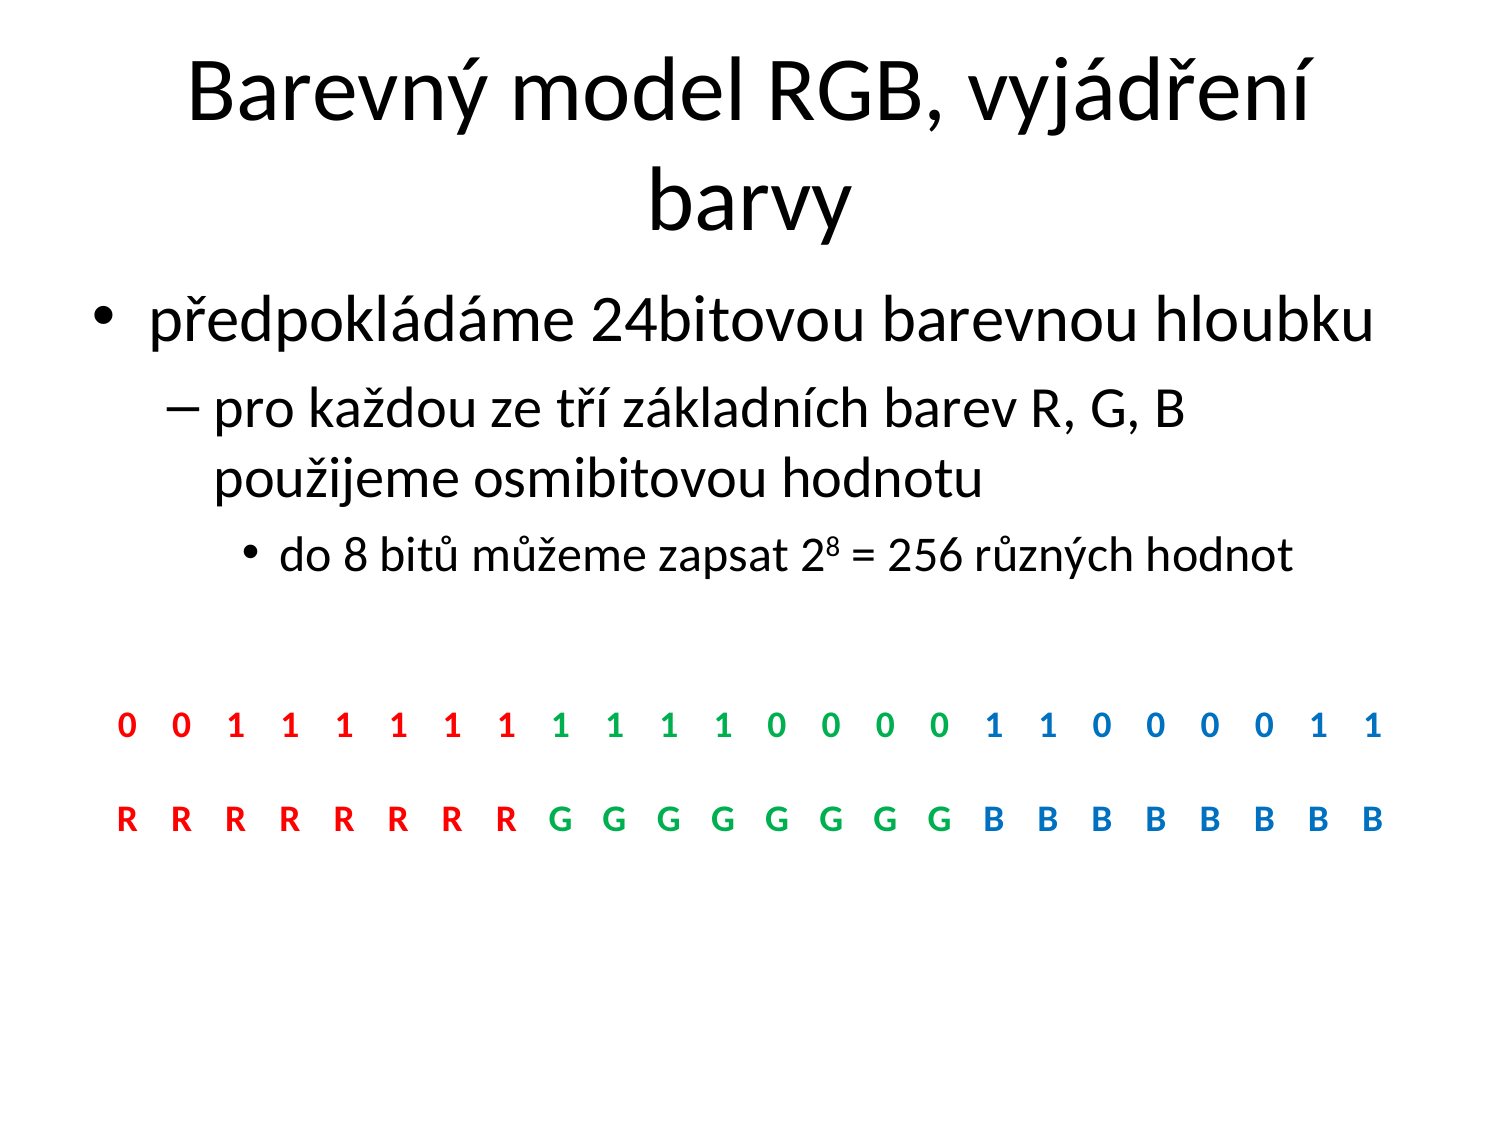

# Barevný model RGB, vyjádření barvy
předpokládáme 24bitovou barevnou hloubku
pro každou ze tří základních barev R, G, B použijeme osmibitovou hodnotu
do 8 bitů můžeme zapsat 28 = 256 různých hodnot
| 0 | 0 | 1 | 1 | 1 | 1 | 1 | 1 | 1 | 1 | 1 | 1 | 0 | 0 | 0 | 0 | 1 | 1 | 0 | 0 | 0 | 0 | 1 | 1 |
| --- | --- | --- | --- | --- | --- | --- | --- | --- | --- | --- | --- | --- | --- | --- | --- | --- | --- | --- | --- | --- | --- | --- | --- |
| R | R | R | R | R | R | R | R | G | G | G | G | G | G | G | G | B | B | B | B | B | B | B | B |
| --- | --- | --- | --- | --- | --- | --- | --- | --- | --- | --- | --- | --- | --- | --- | --- | --- | --- | --- | --- | --- | --- | --- | --- |